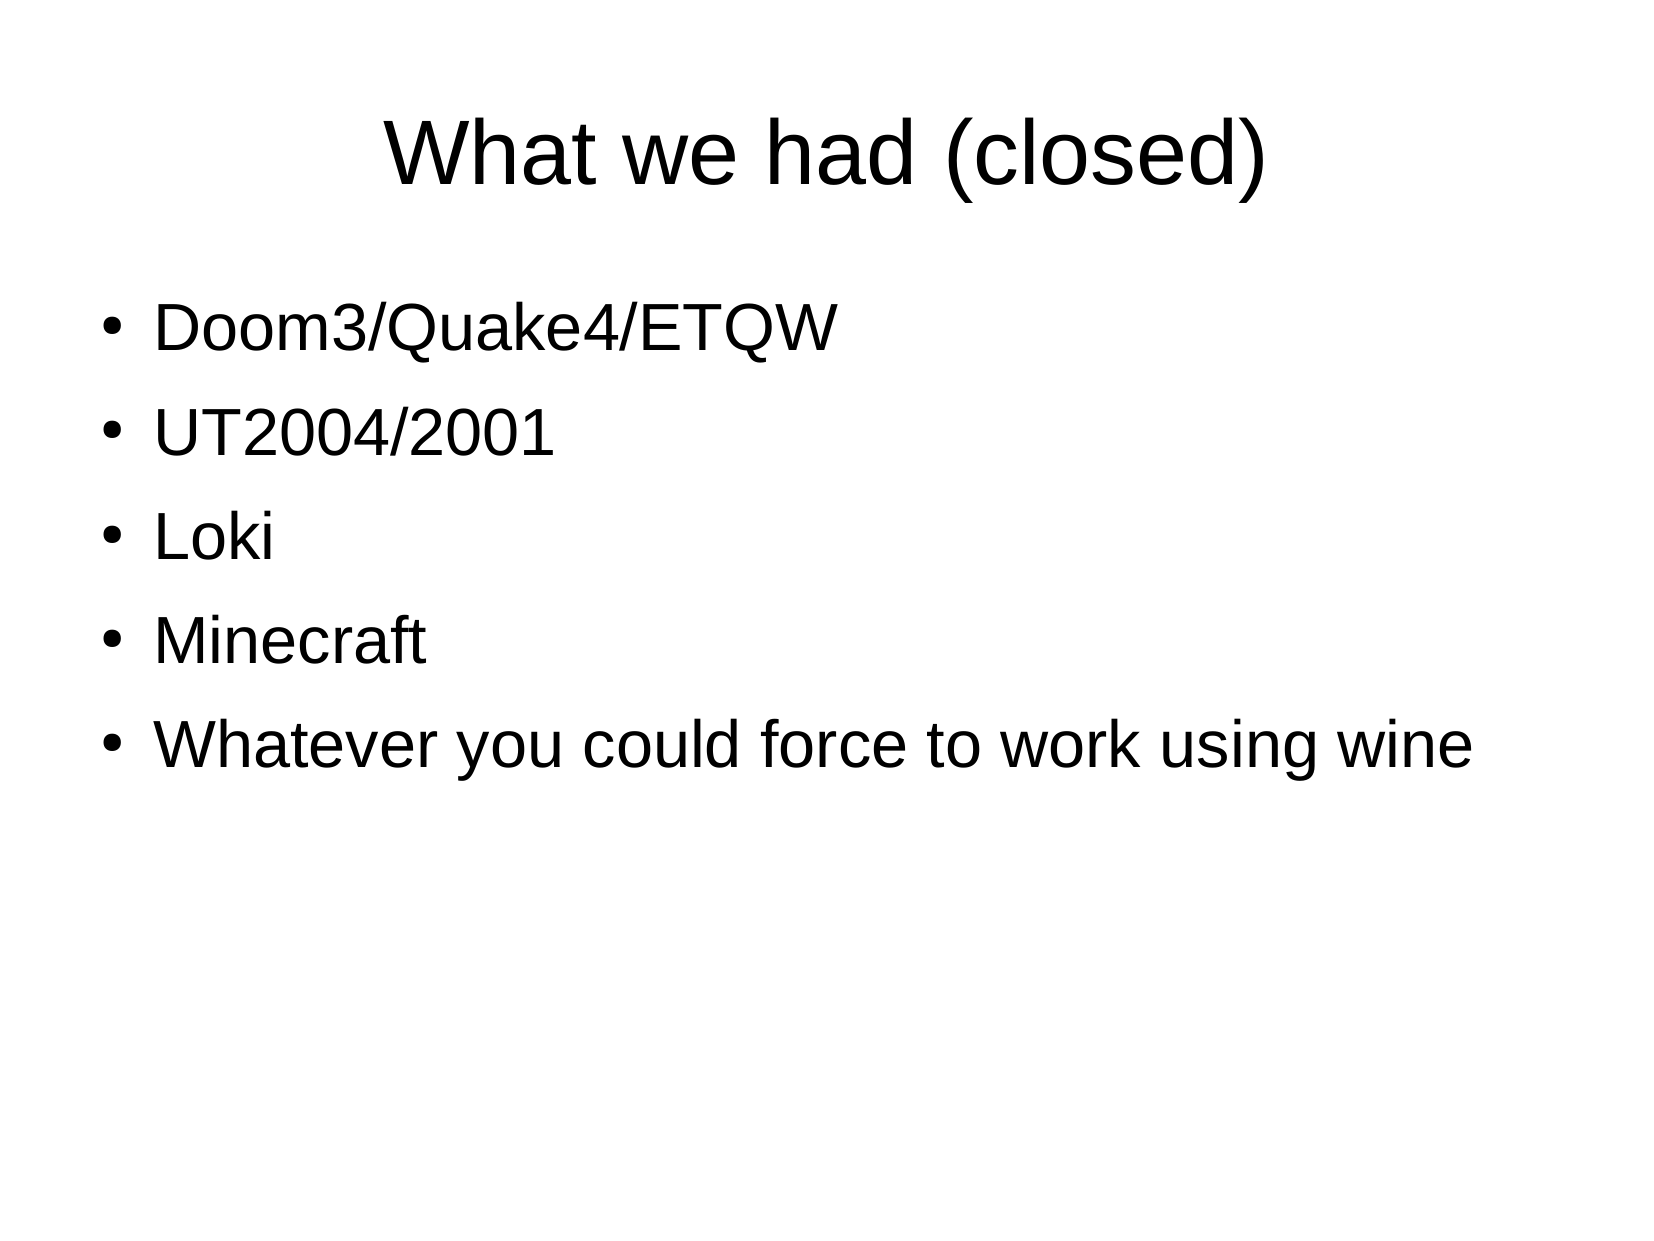

# What we had (closed)
Doom3/Quake4/ETQW
UT2004/2001
Loki
Minecraft
Whatever you could force to work using wine